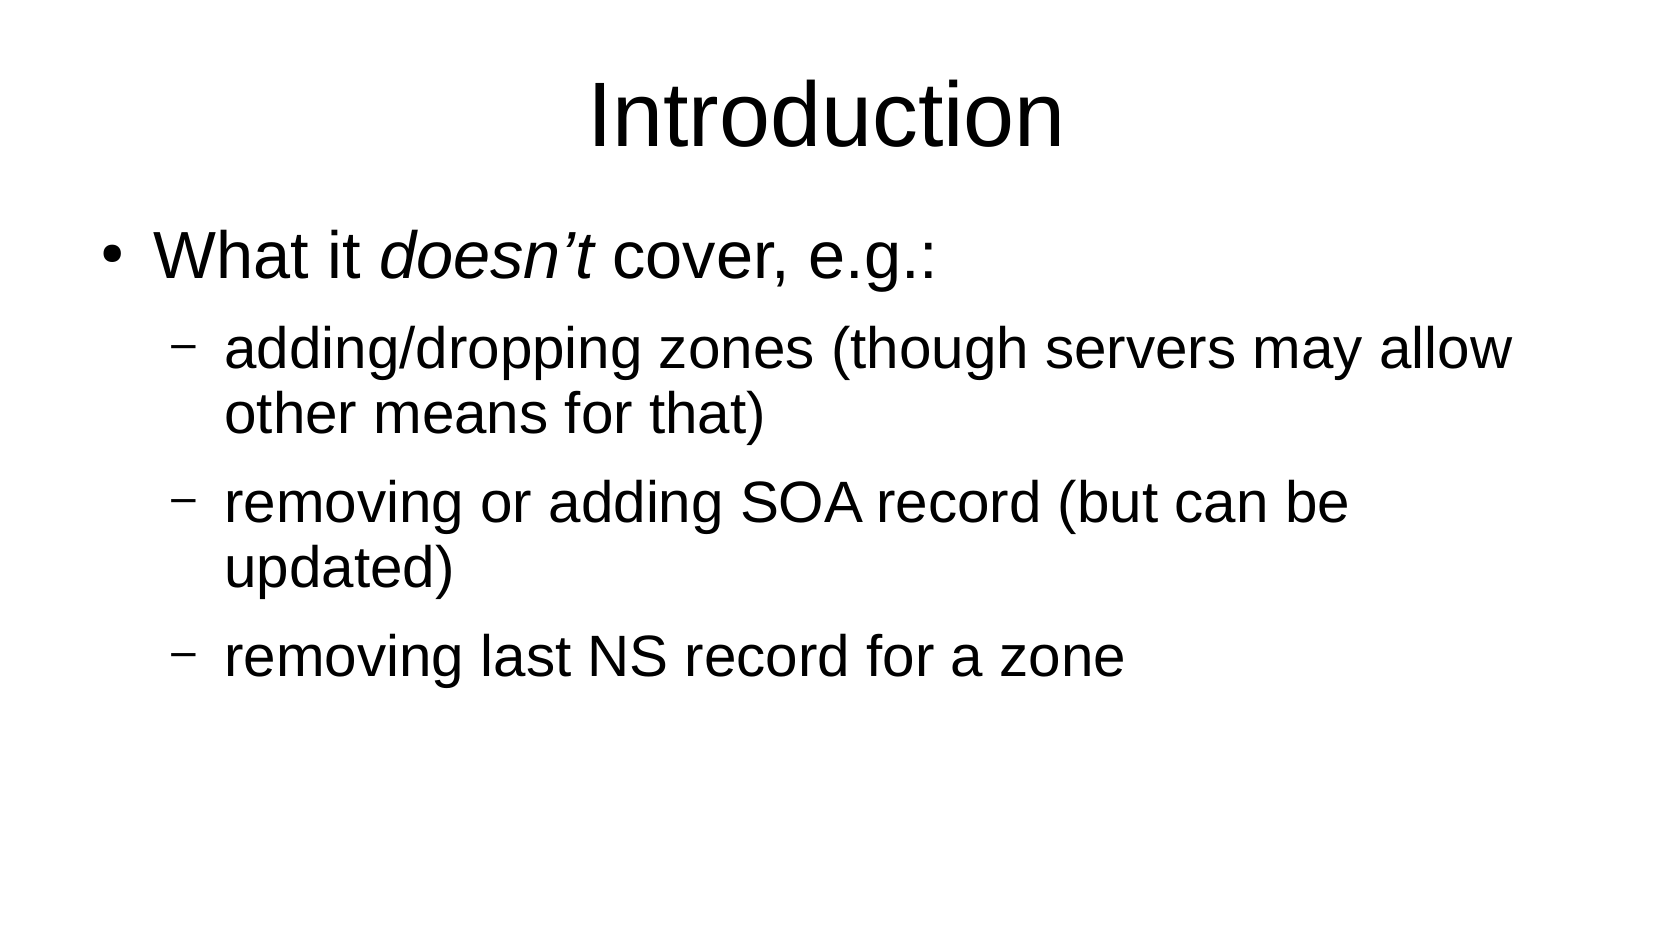

# Introduction
What it doesn’t cover, e.g.:
adding/dropping zones (though servers may allow other means for that)
removing or adding SOA record (but can be updated)
removing last NS record for a zone